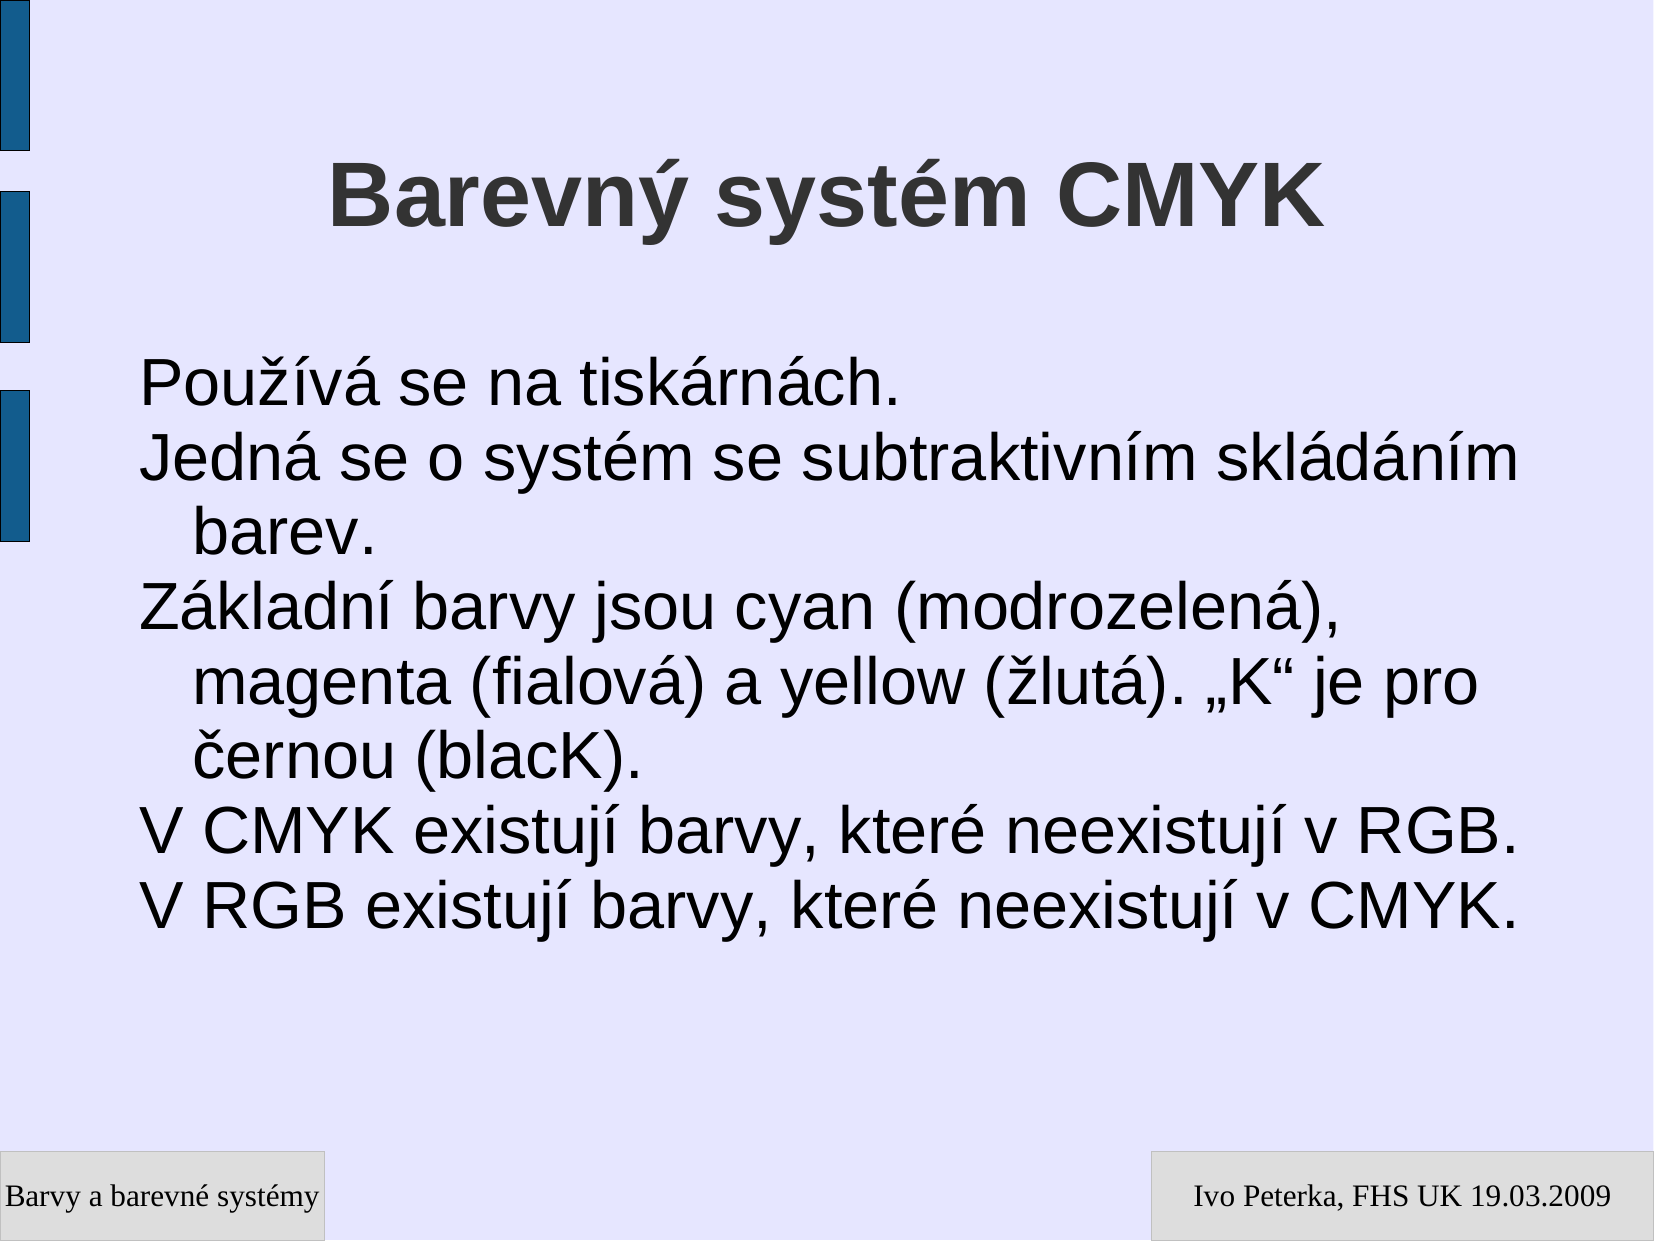

# Barevný systém CMYK
Používá se na tiskárnách.
Jedná se o systém se subtraktivním skládáním barev.
Základní barvy jsou cyan (modrozelená), magenta (fialová) a yellow (žlutá). „K“ je pro černou (blacK).
V CMYK existují barvy, které neexistují v RGB.
V RGB existují barvy, které neexistují v CMYK.